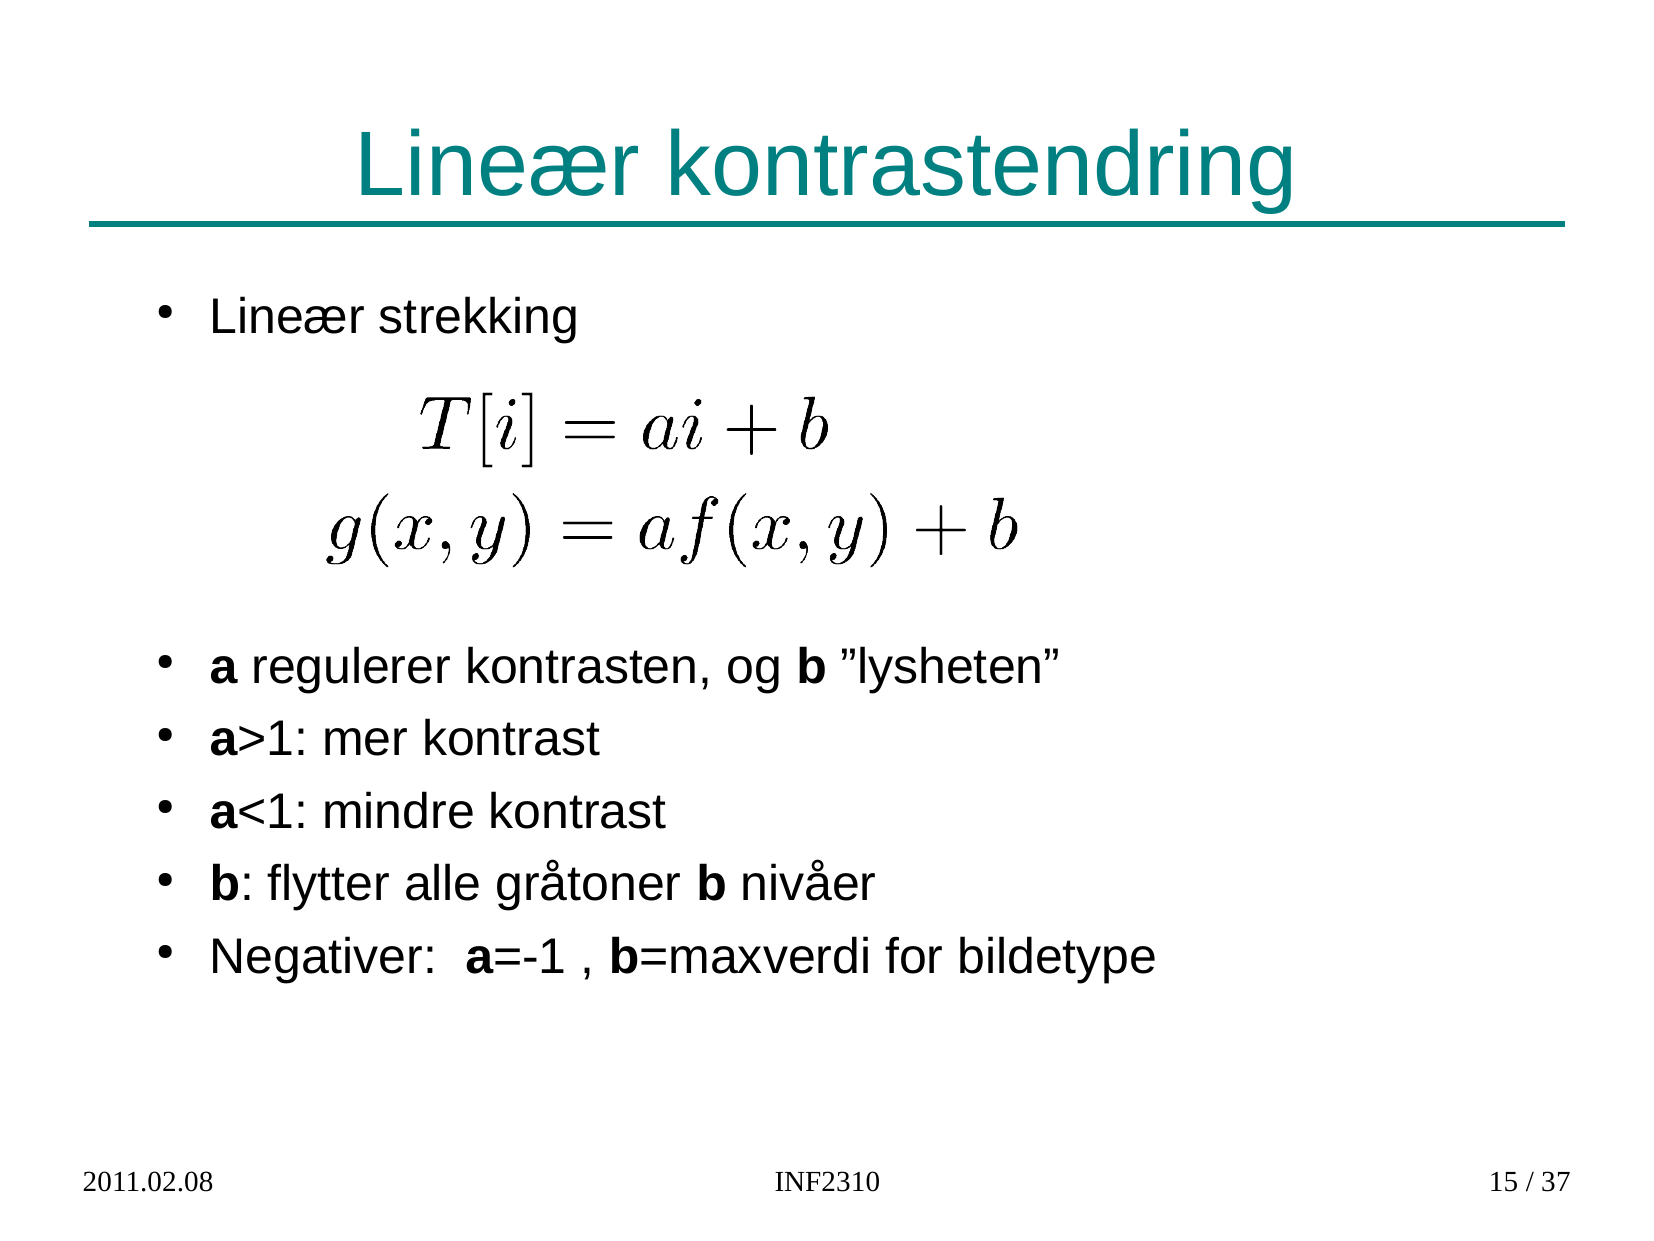

# Lineær kontrastendring
Lineær strekking
a regulerer kontrasten, og b ”lysheten”
a>1: mer kontrast
a<1: mindre kontrast
b: flytter alle gråtoner b nivåer
Negativer: a=-1 , b=maxverdi for bildetype
2011.02.08
INF2310
15